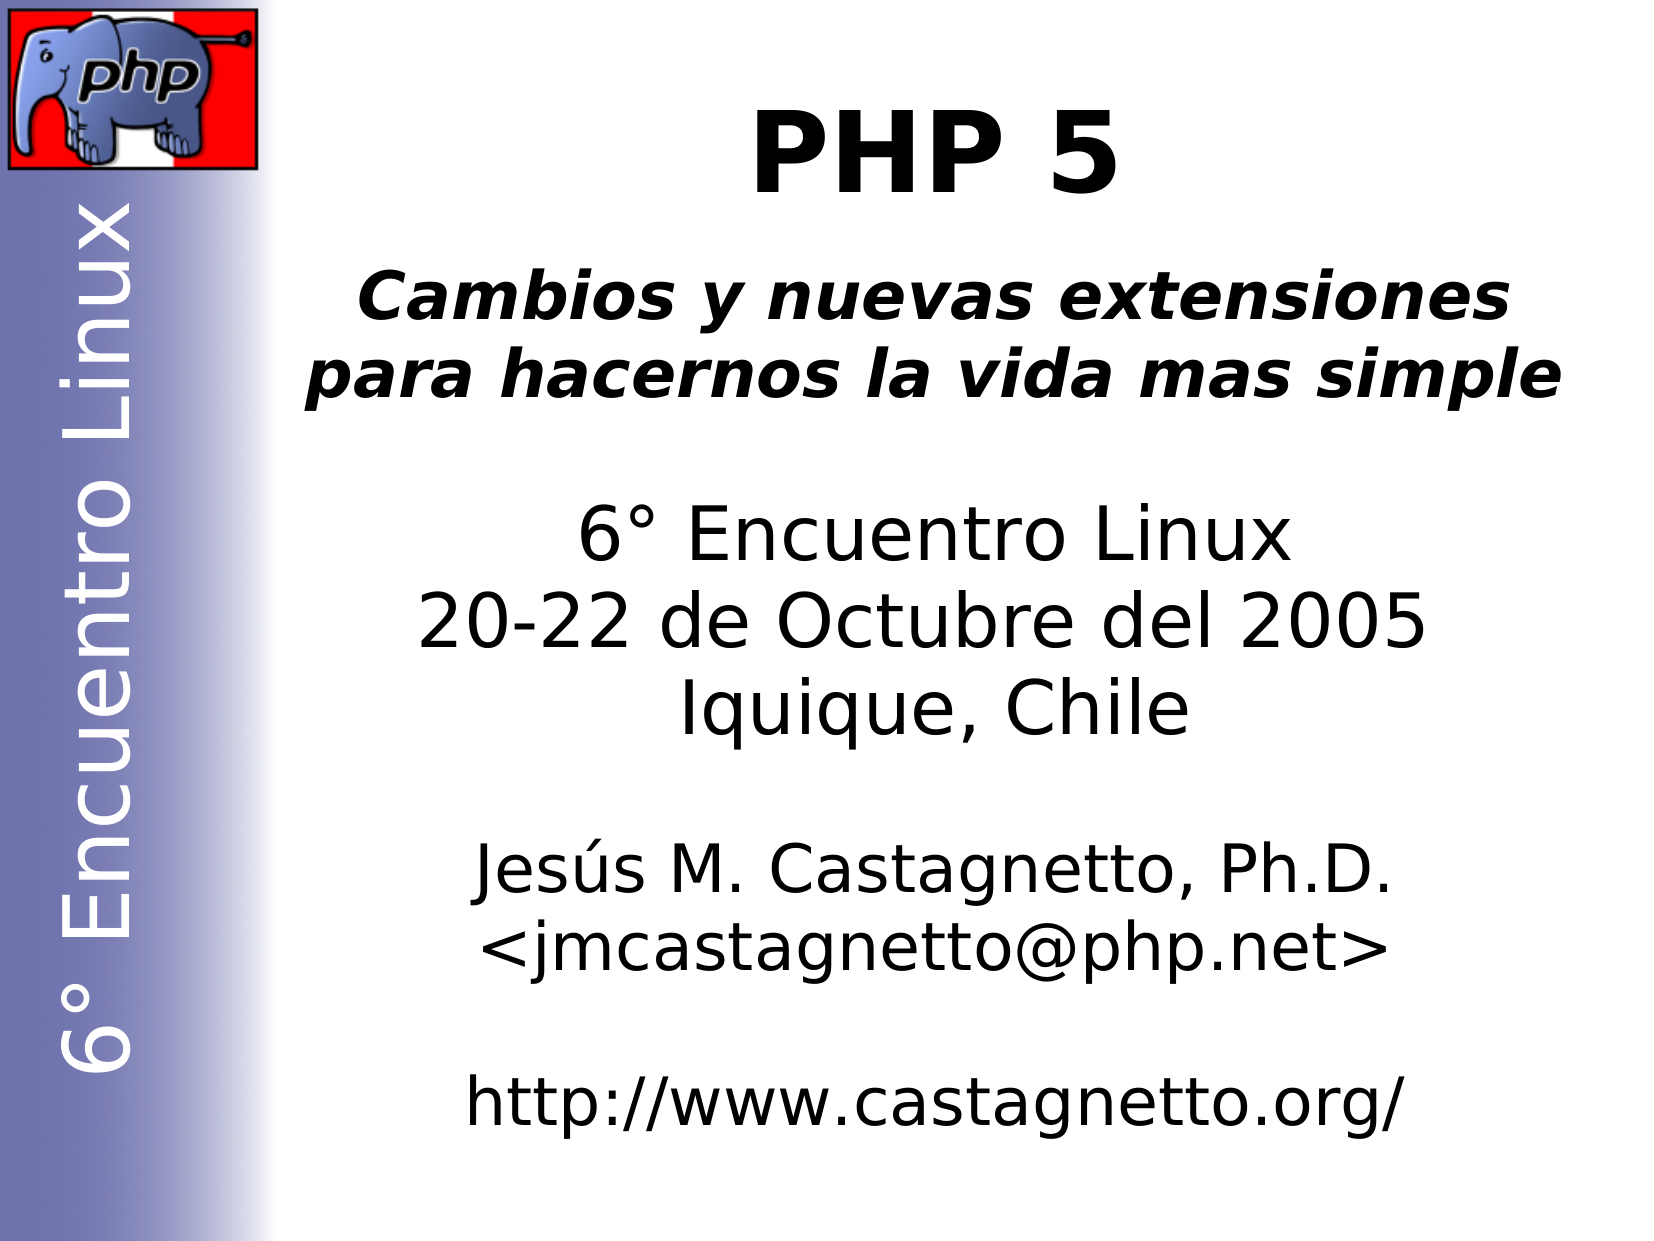

# PHP 5
Cambios y nuevas extensiones para hacernos la vida mas simple
6° Encuentro Linux
20-22 de Octubre del 2005
Iquique, Chile
Jesús M. Castagnetto, Ph.D.
<jmcastagnetto@php.net>
http://www.castagnetto.org/